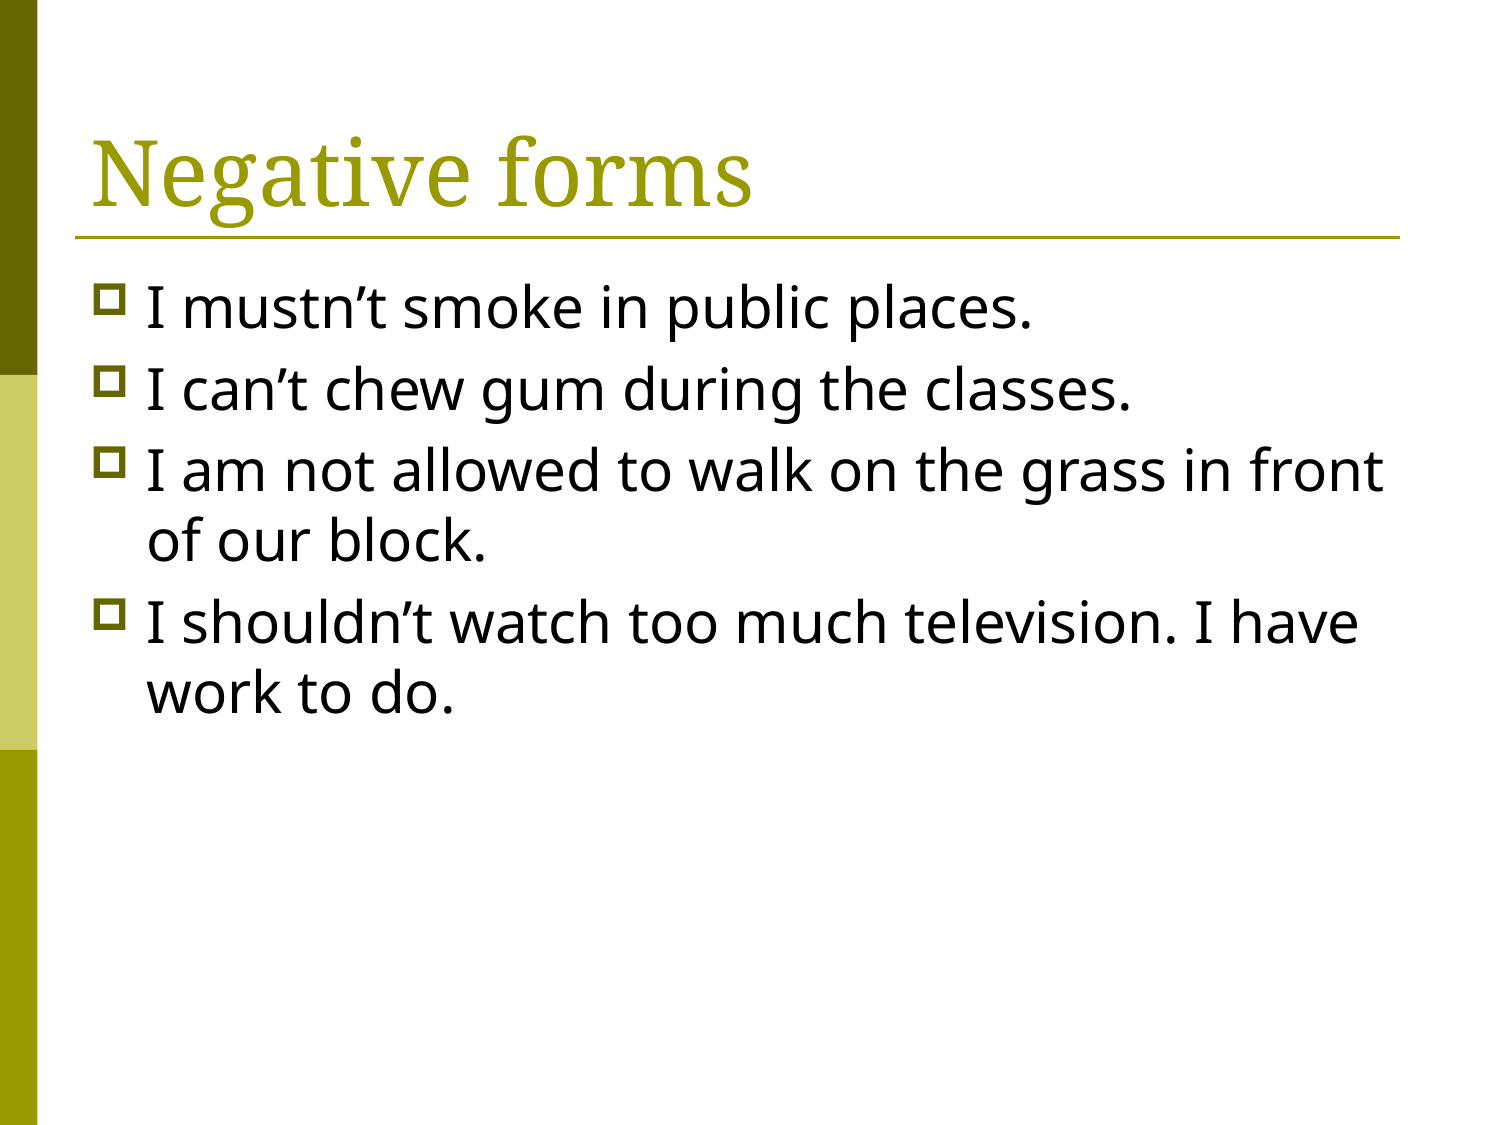

# Negative forms
I mustn’t smoke in public places.
I can’t chew gum during the classes.
I am not allowed to walk on the grass in front of our block.
I shouldn’t watch too much television. I have work to do.